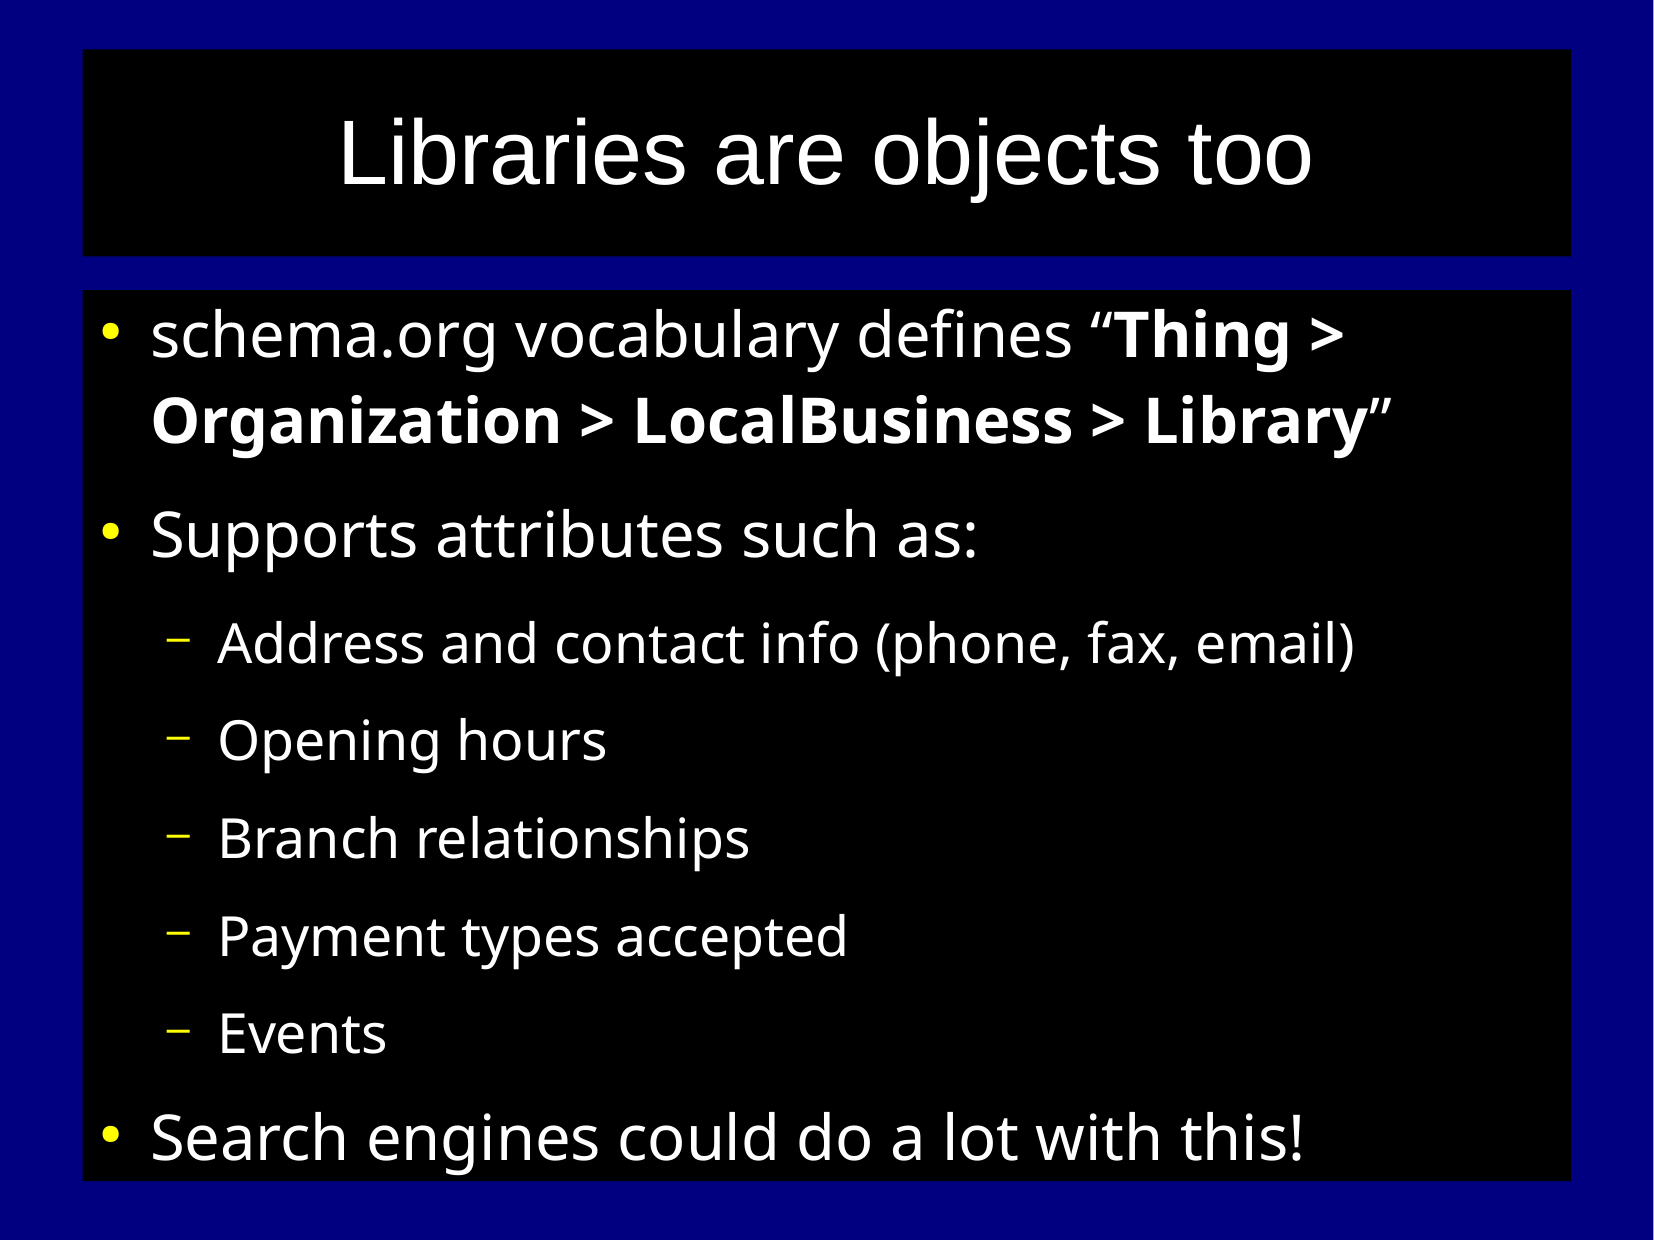

# Libraries are objects too
schema.org vocabulary defines “Thing > Organization > LocalBusiness > Library”
Supports attributes such as:
Address and contact info (phone, fax, email)
Opening hours
Branch relationships
Payment types accepted
Events
Search engines could do a lot with this!